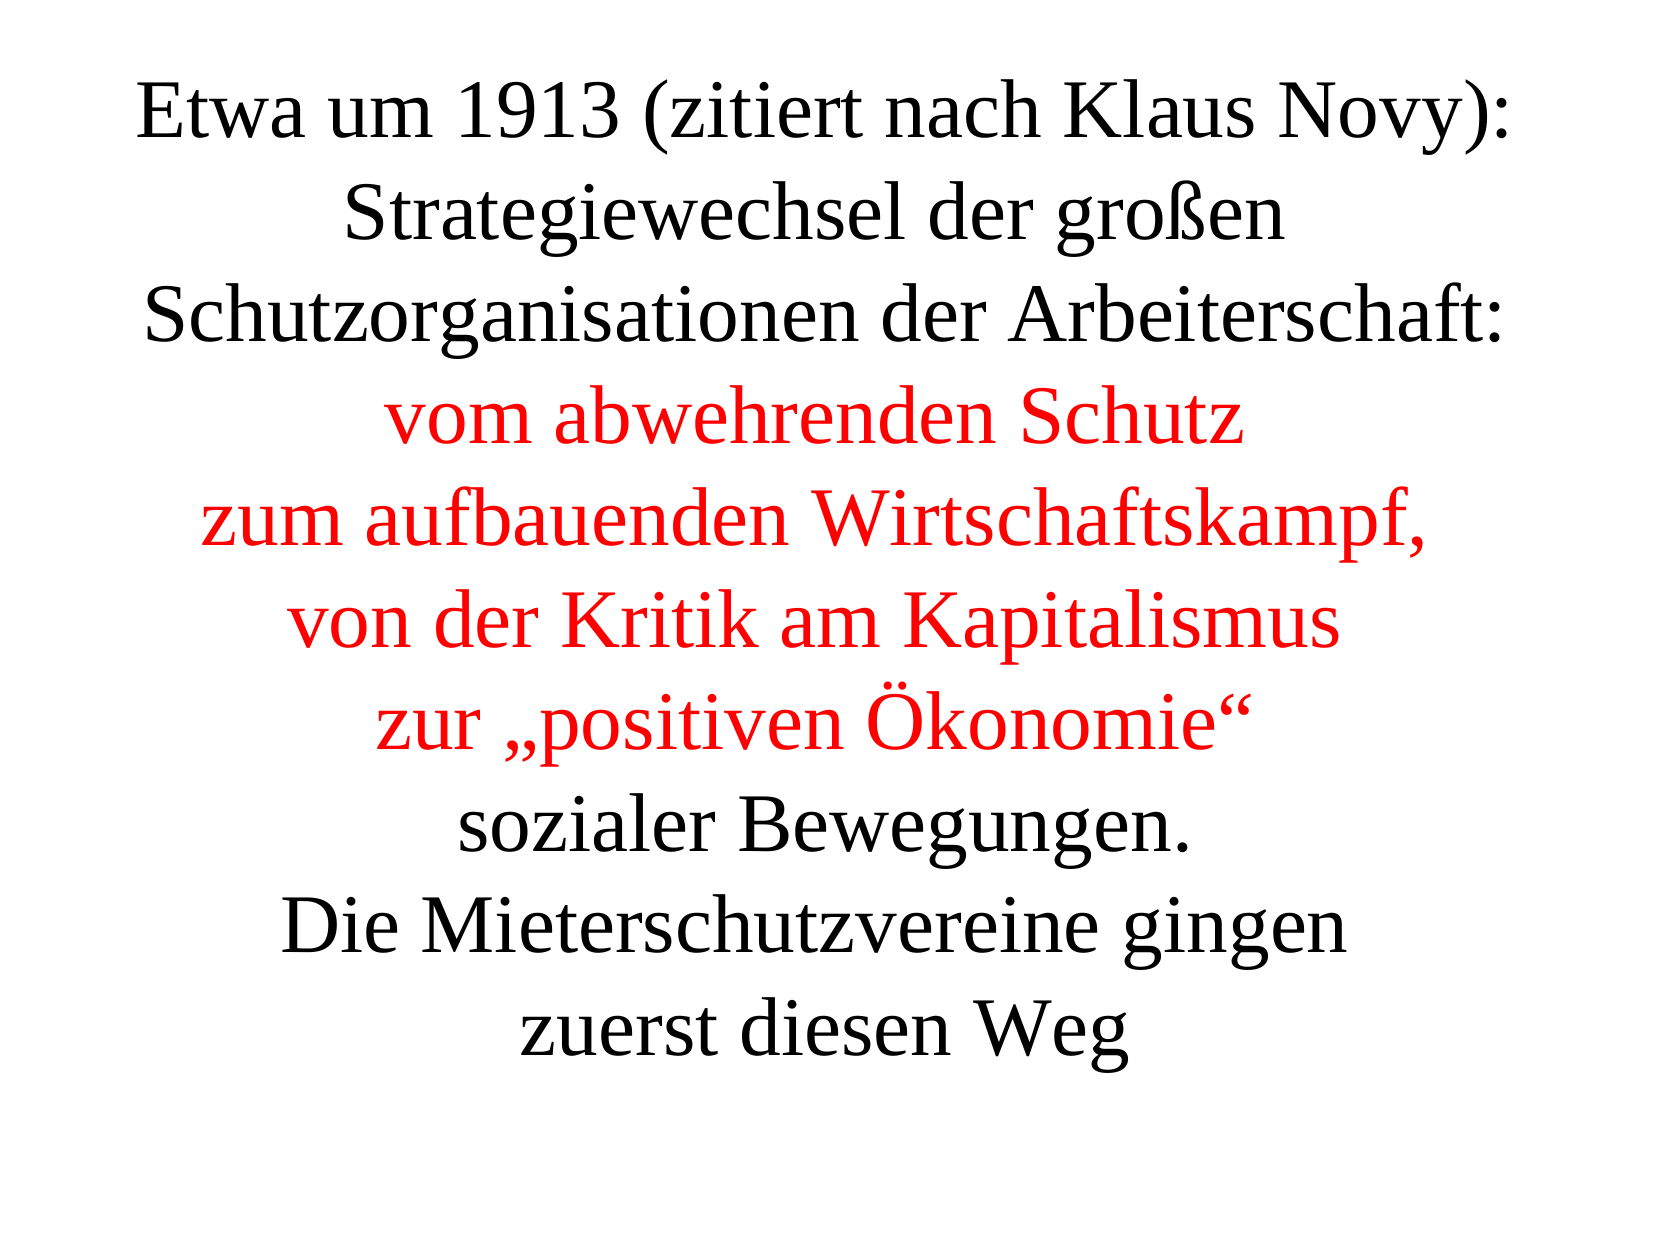

Etwa um 1913 (zitiert nach Klaus Novy):
Strategiewechsel der großen
Schutzorganisationen der Arbeiterschaft:
vom abwehrenden Schutz
zum aufbauenden Wirtschaftskampf,
von der Kritik am Kapitalismus
zur „positiven Ökonomie“
sozialer Bewegungen.
Die Mieterschutzvereine gingen
zuerst diesen Weg